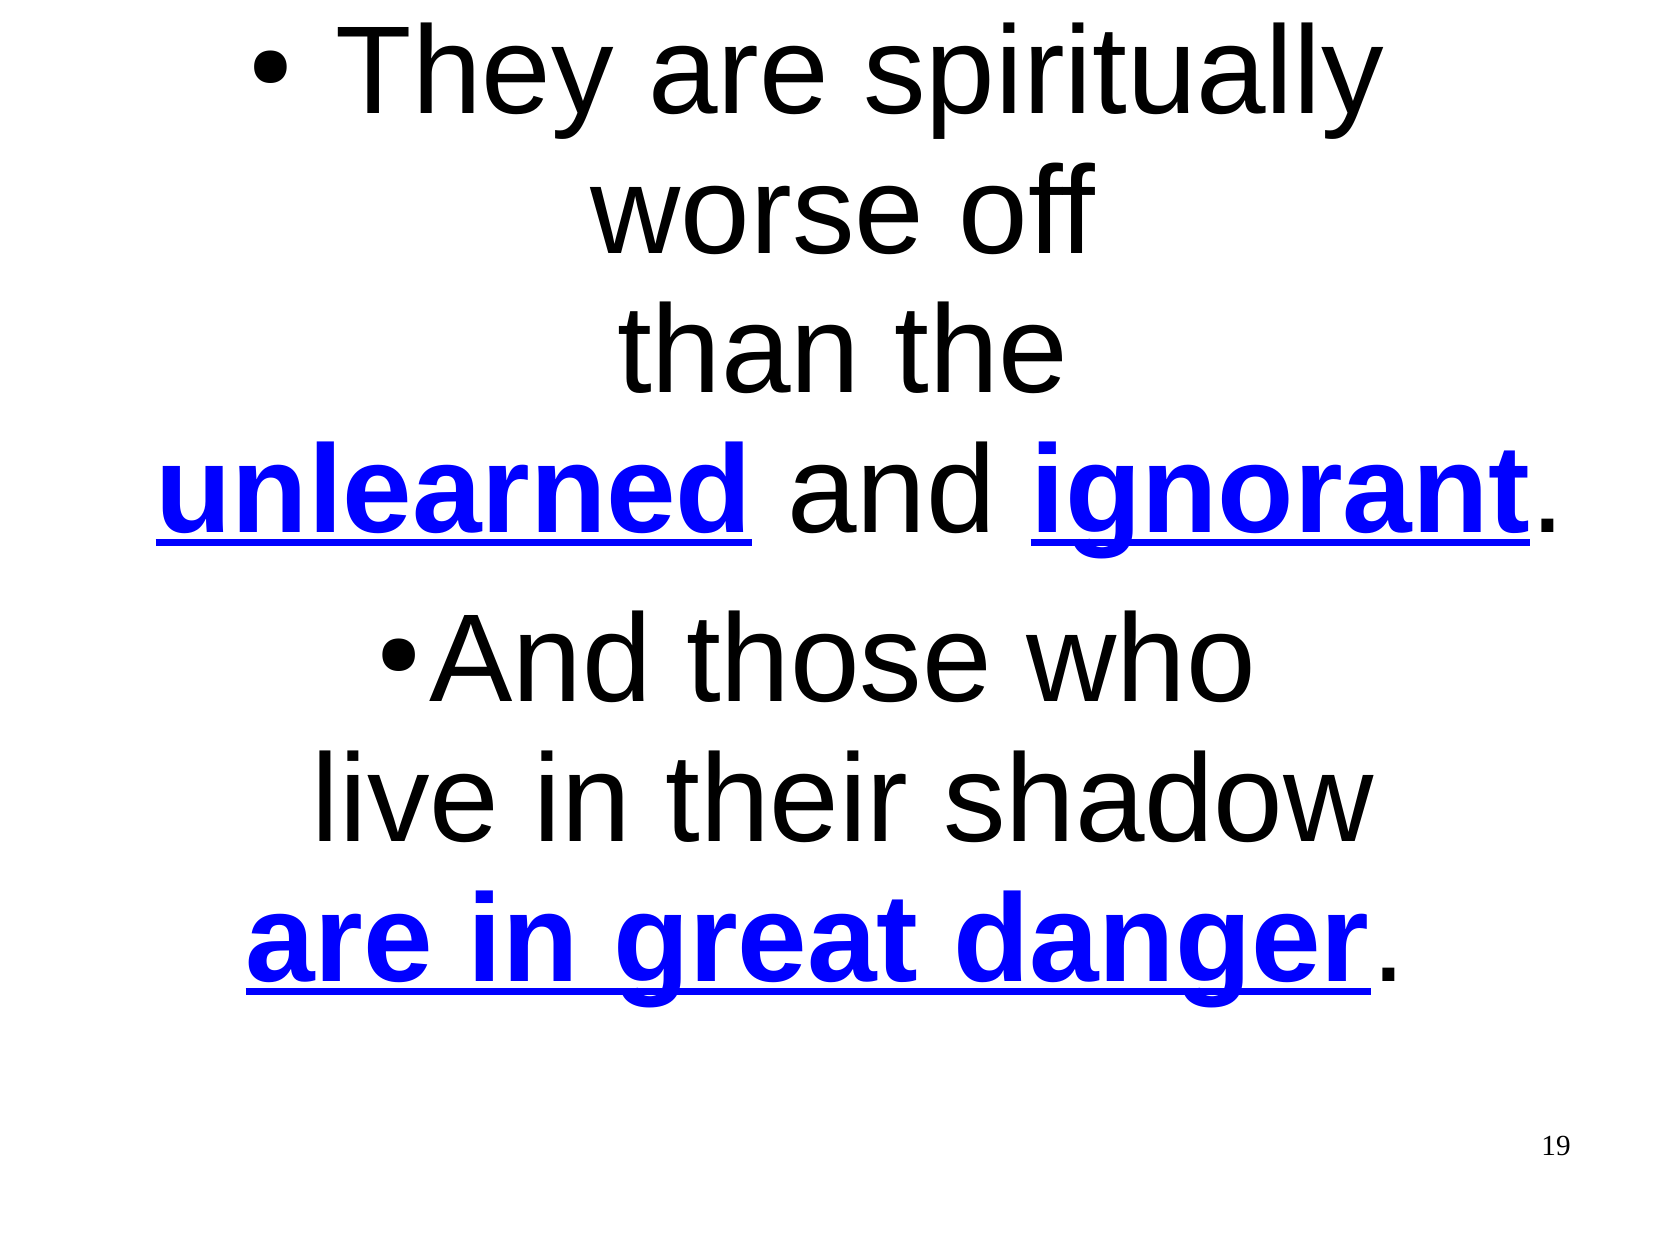

# They are spiritually worse off than the unlearned and ignorant.
And those who
live in their shadow
are in great danger.
19